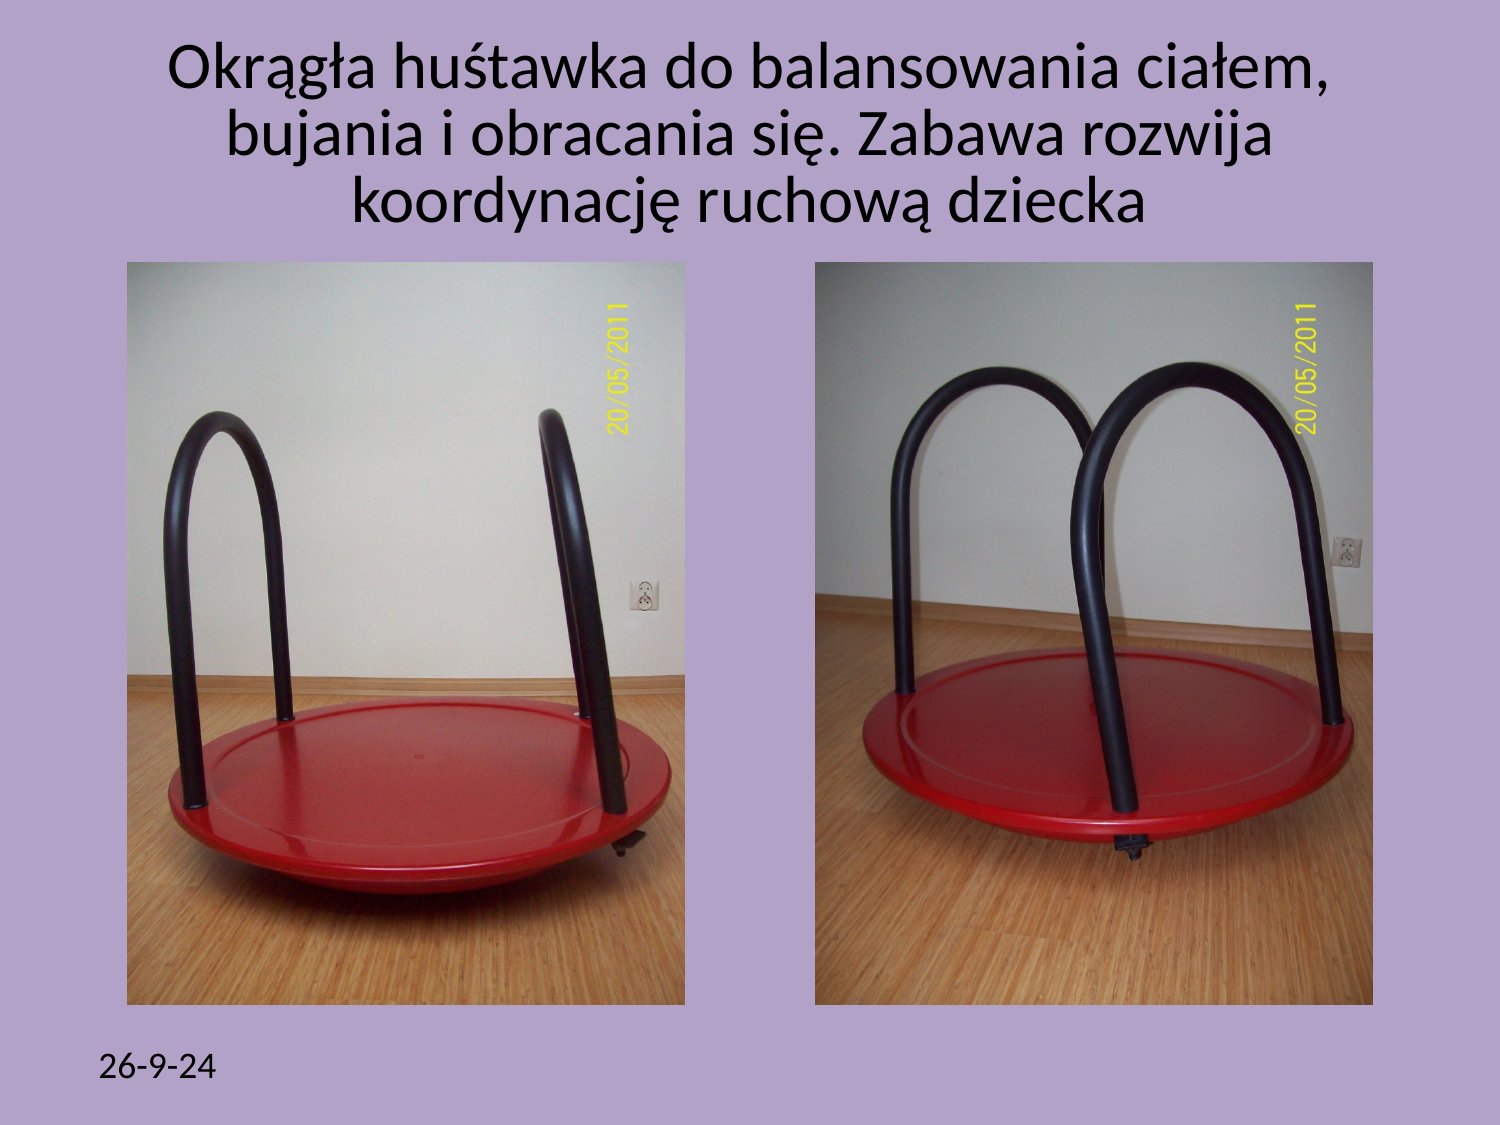

# Okrągła huśtawka do balansowania ciałem, bujania i obracania się. Zabawa rozwija koordynację ruchową dziecka